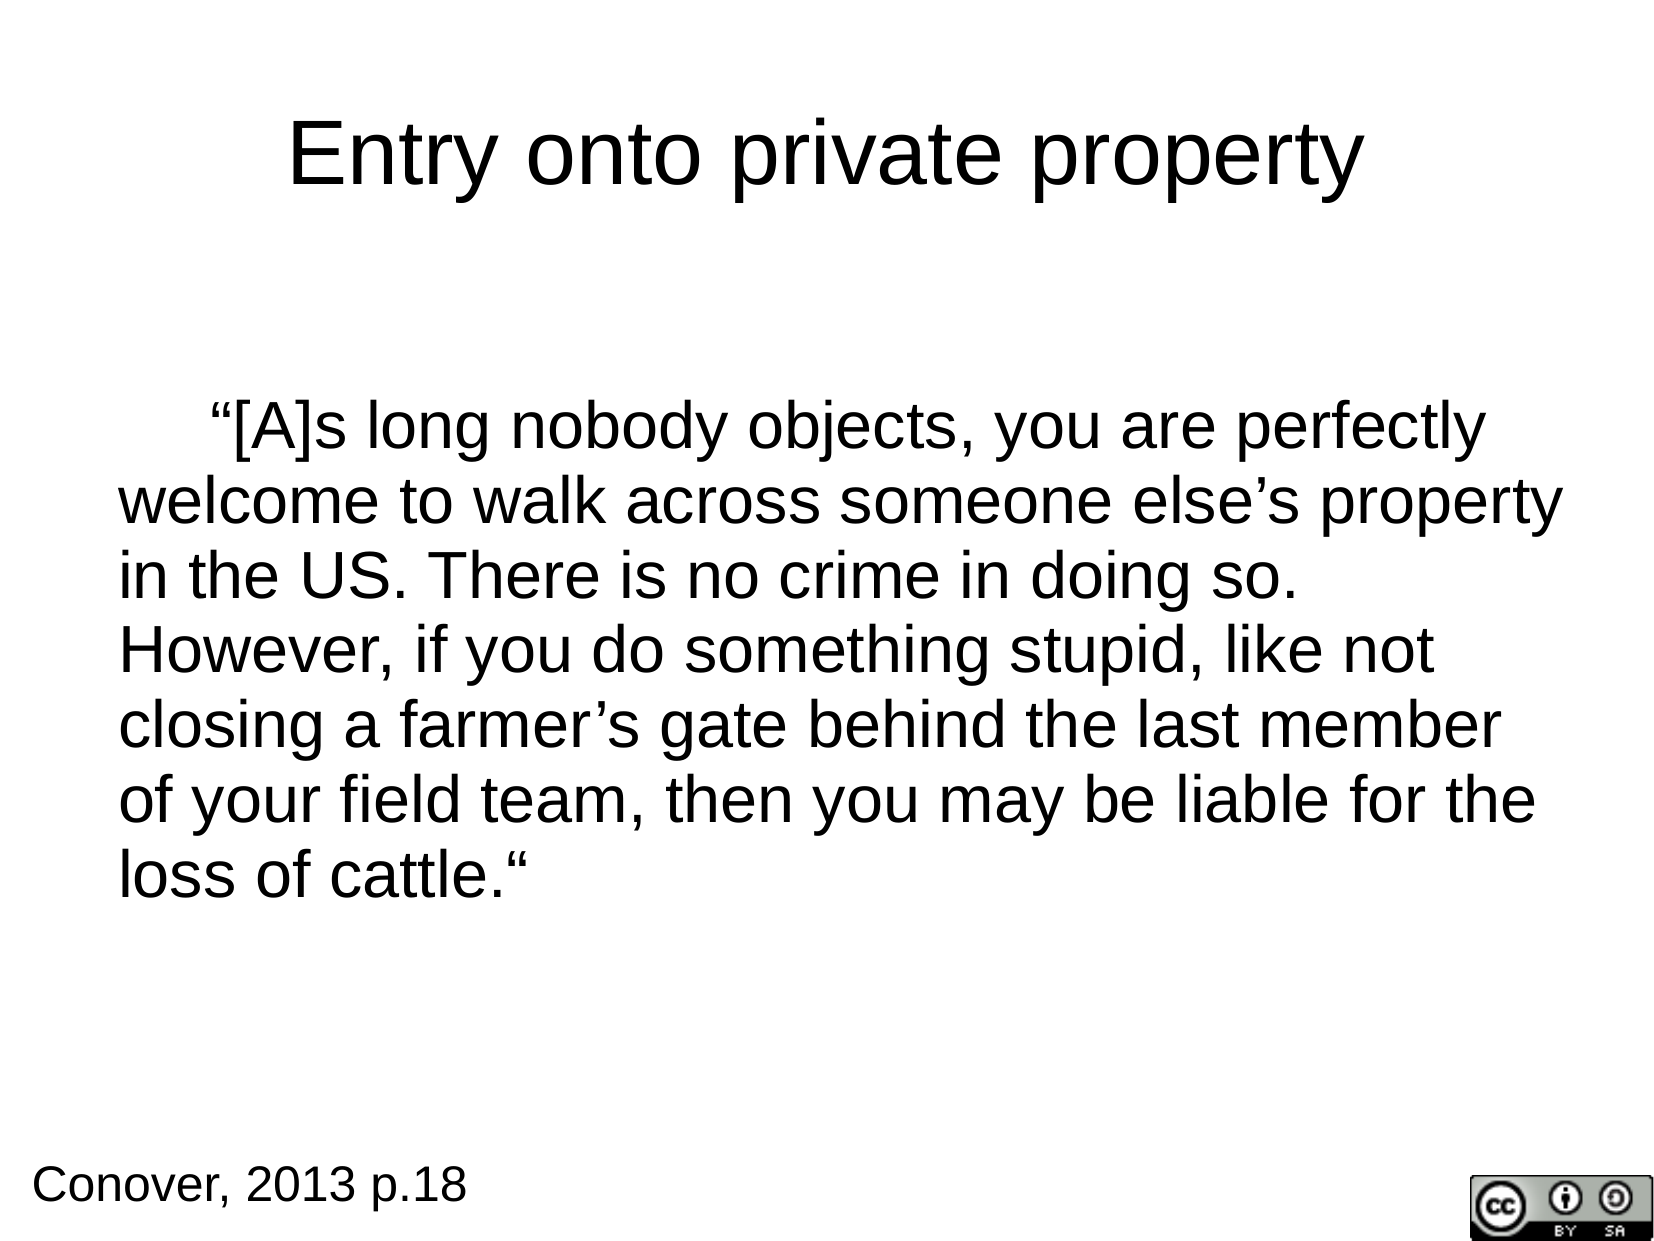

# Entry onto private property
 “[A]s long nobody objects, you are perfectly welcome to walk across someone else’s property in the US. There is no crime in doing so. However, if you do something stupid, like not closing a farmer’s gate behind the last member of your field team, then you may be liable for the loss of cattle.“
Conover, 2013 p.18